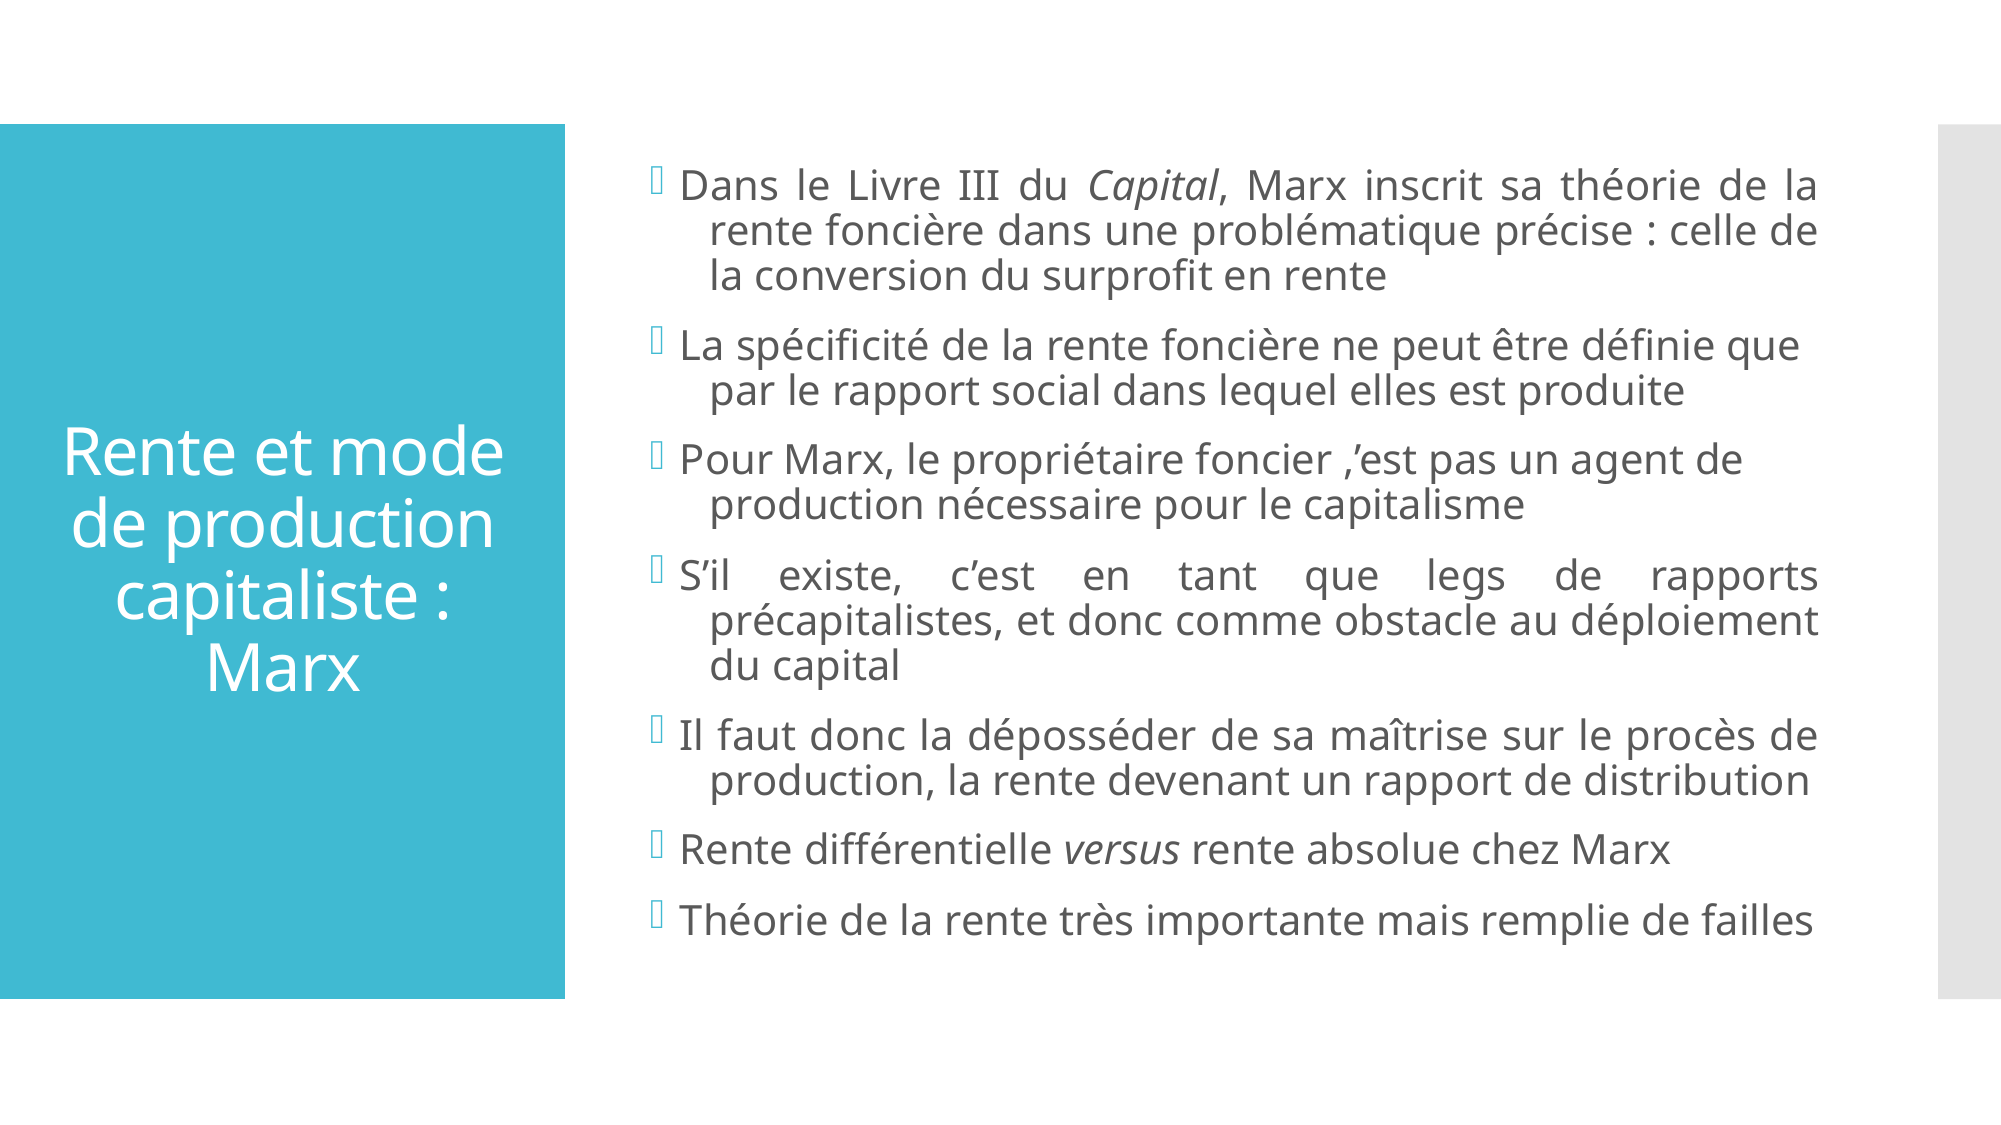

Dans le Livre III du Capital, Marx inscrit sa théorie de la rente foncière dans une problématique précise : celle de la conversion du surprofit en rente
La spécificité de la rente foncière ne peut être définie que par le rapport social dans lequel elles est produite
Pour Marx, le propriétaire foncier ,’est pas un agent de production nécessaire pour le capitalisme
S’il existe, c’est en tant que legs de rapports précapitalistes, et donc comme obstacle au déploiement du capital
Il faut donc la déposséder de sa maîtrise sur le procès de production, la rente devenant un rapport de distribution
Rente différentielle versus rente absolue chez Marx
Théorie de la rente très importante mais remplie de failles
# Rente et mode de production capitaliste : Marx